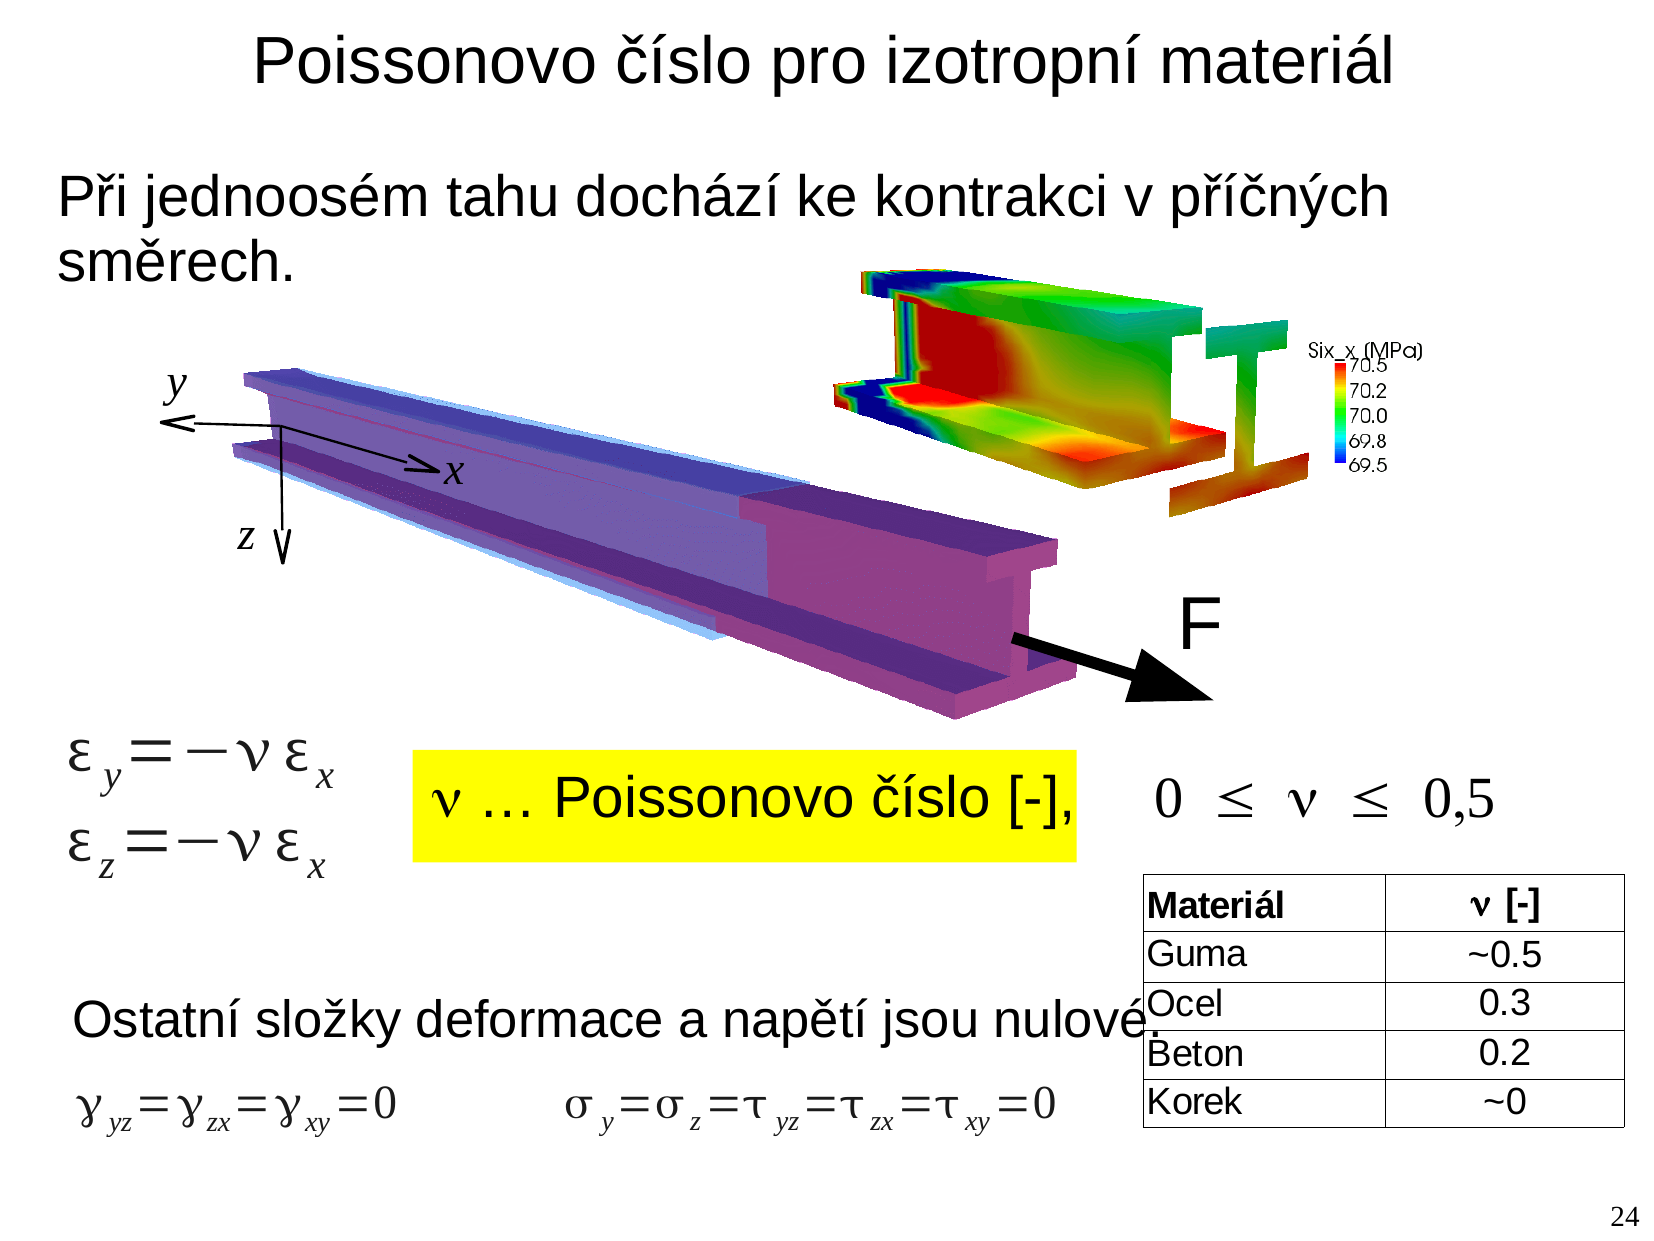

# Poissonovo číslo pro izotropní materiál
Při jednoosém tahu dochází ke kontrakci v příčných směrech.
y
x
z
F
n … Poissonovo číslo [-], 0 £ n £ 0,5
Ostatní složky deformace a napětí jsou nulové.
24